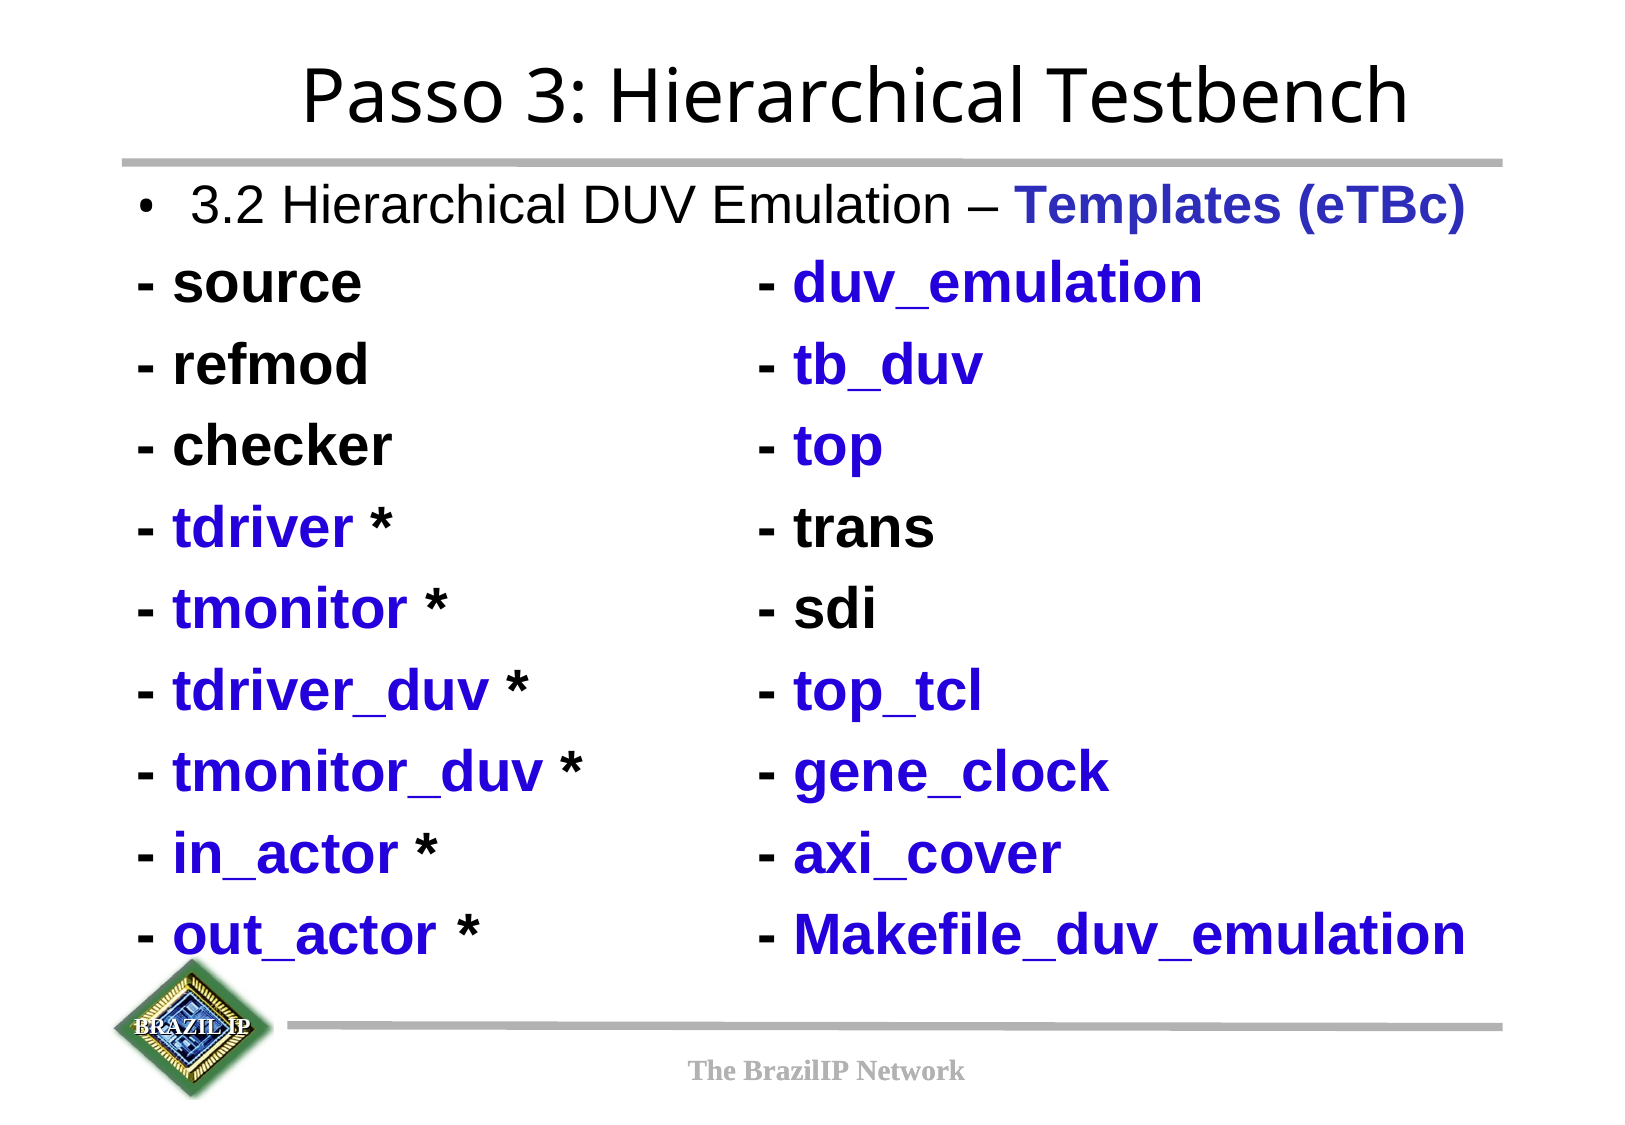

Passo 3: Hierarchical Testbench
# 3.2 Hierarchical DUV Emulation – Templates (eTBc)
- source						- duv_emulation
- refmod						- tb_duv
- checker					- top
- tdriver *					- trans
- tmonitor *					- sdi
- tdriver_duv *				- top_tcl
- tmonitor_duv *			- gene_clock
- in_actor *					- axi_cover
- out_actor	*				- Makefile_duv_emulation